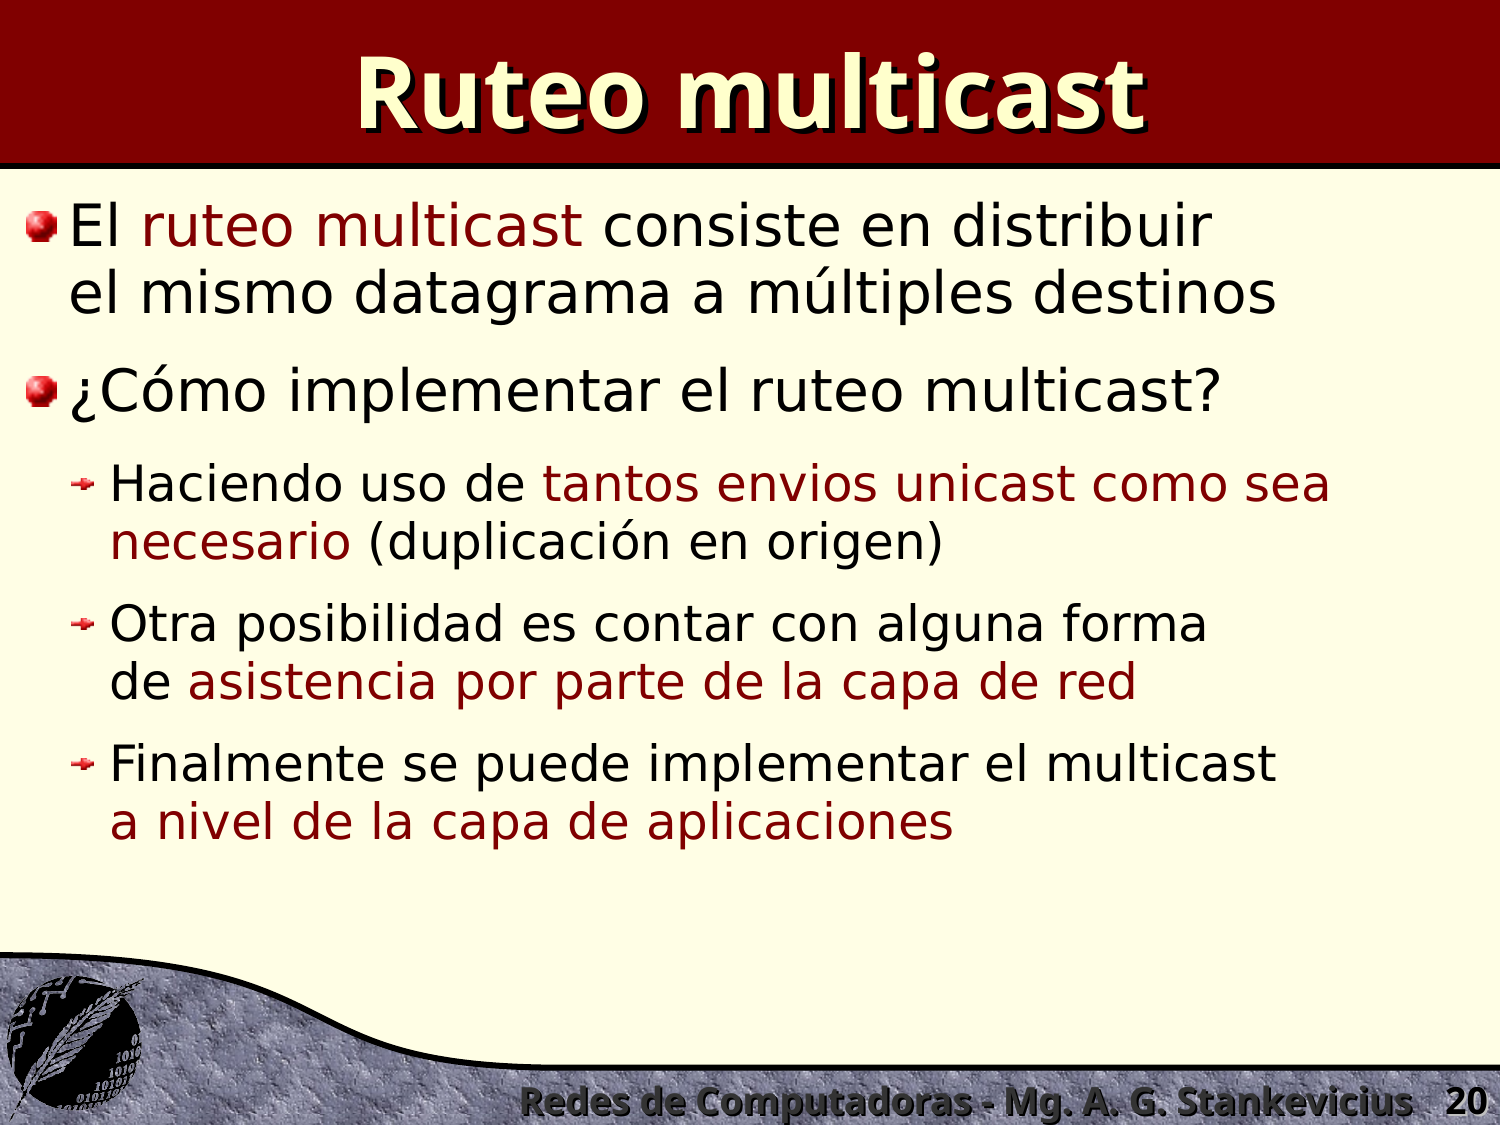

# Ruteo multicast
El ruteo multicast consiste en distribuir
el mismo datagrama a múltiples destinos
¿Cómo implementar el ruteo multicast?
Haciendo uso de tantos envios unicast como sea necesario (duplicación en origen)
Otra posibilidad es contar con alguna forma
de asistencia por parte de la capa de red
Finalmente se puede implementar el multicast
a nivel de la capa de aplicaciones
20